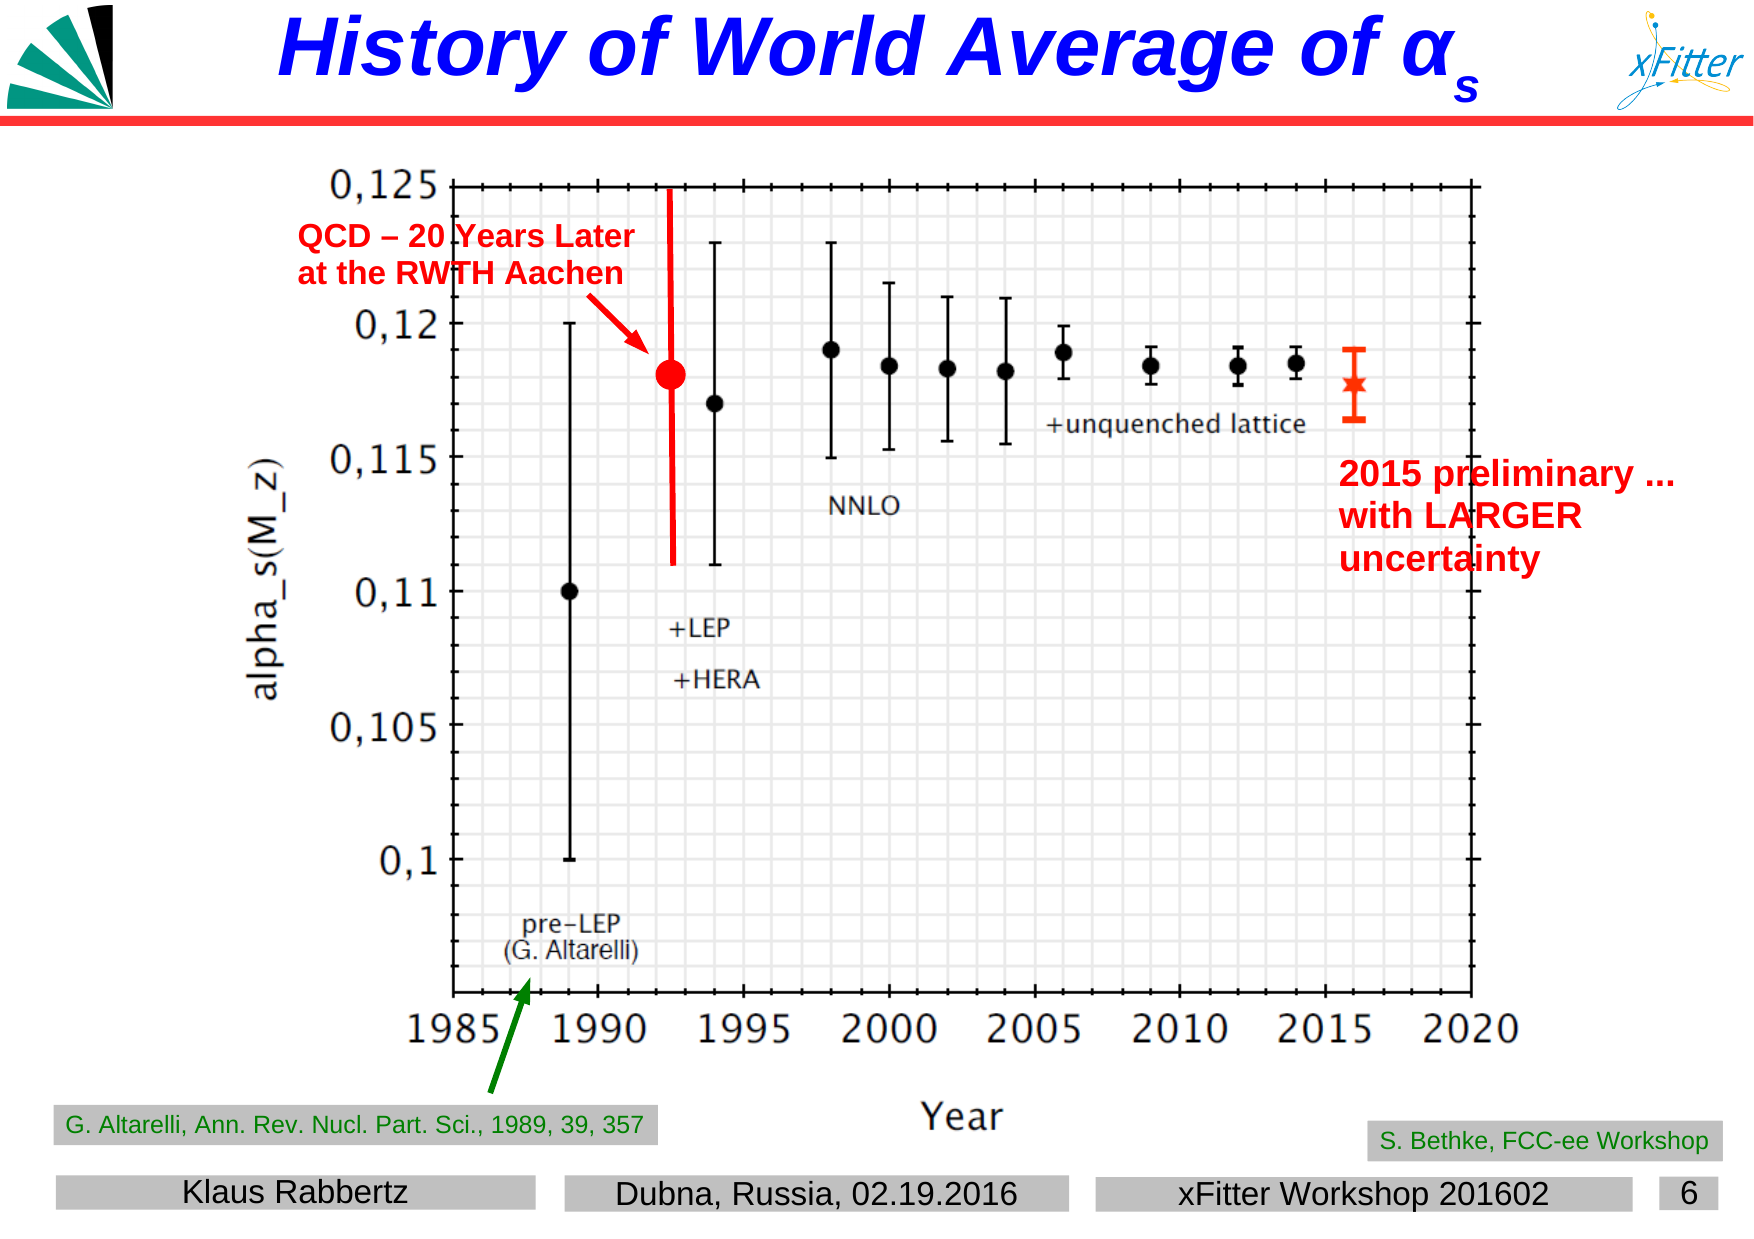

# History of World Average of αs
QCD – 20 Years Later
at the RWTH Aachen
2015 preliminary ...
with LARGER
uncertainty
G. Altarelli, Ann. Rev. Nucl. Part. Sci., 1989, 39, 357
S. Bethke, FCC-ee Workshop
S. Bethke, FCC-ee Workshop
S. Bethke, FCC-ee Workshop